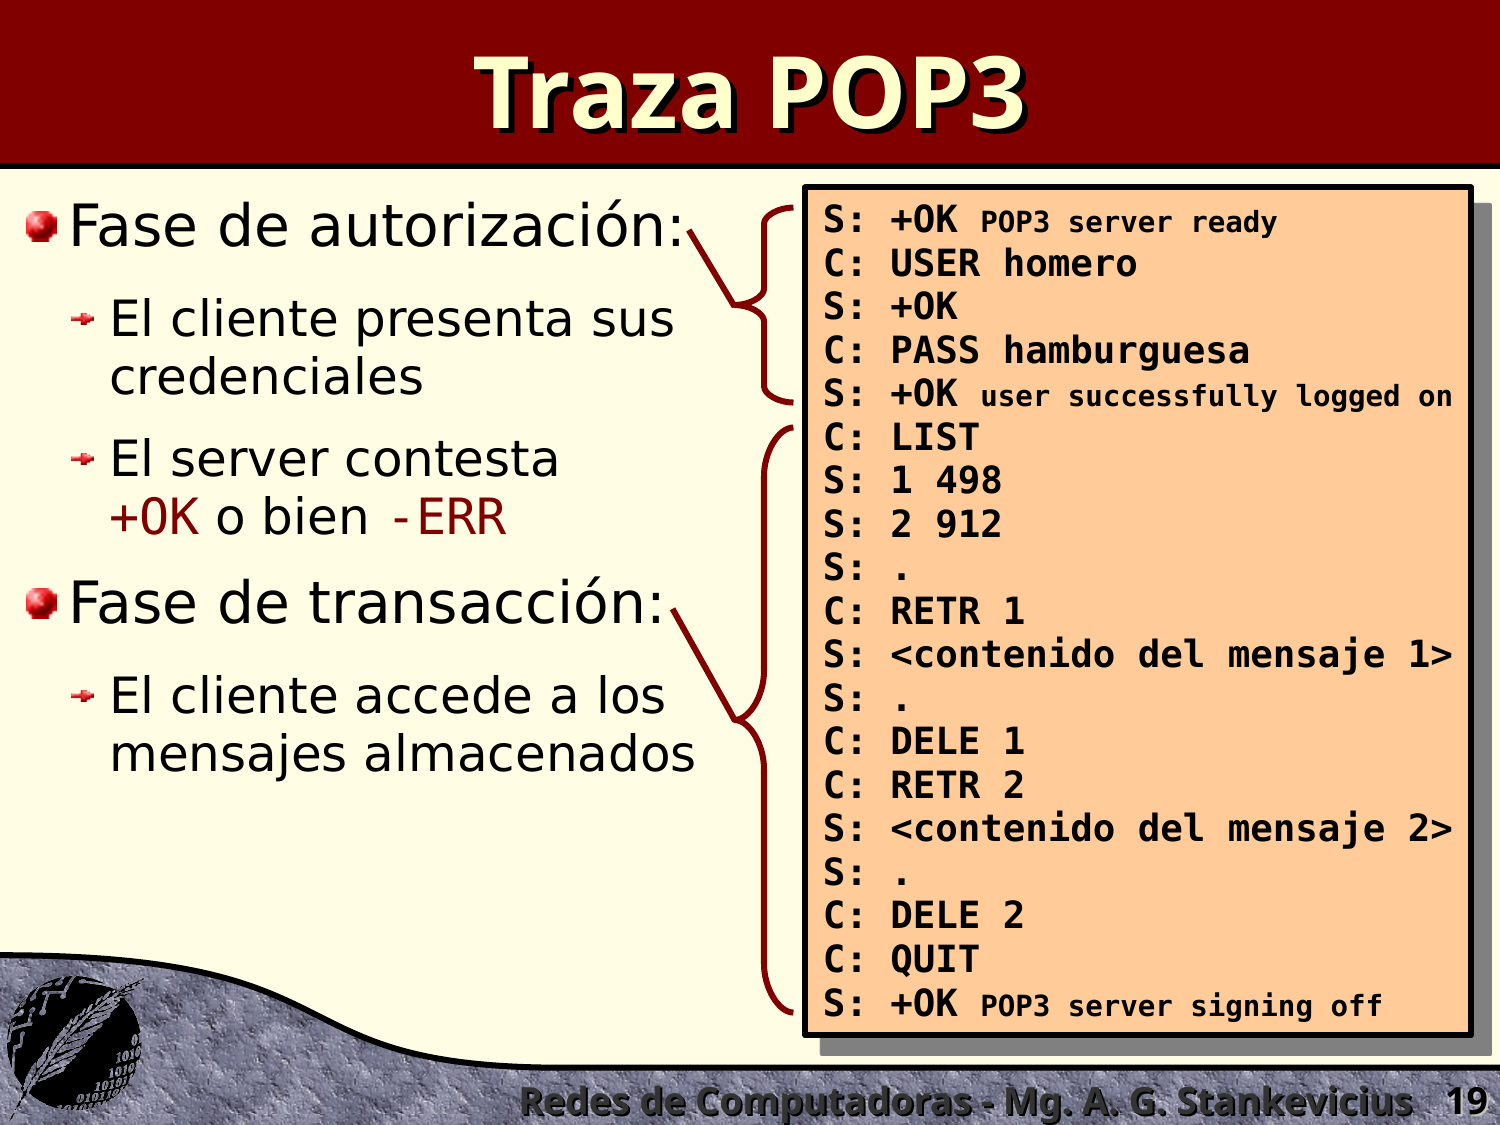

# Traza POP3
S: +OK POP3 server ready
C: USER homero
S: +OK
C: PASS hamburguesa
S: +OK user successfully logged on
C: LIST
S: 1 498
S: 2 912
S: .
C: RETR 1
S: <contenido del mensaje 1>
S: .
C: DELE 1
C: RETR 2
S: <contenido del mensaje 2>
S: .
C: DELE 2
C: QUIT
S: +OK POP3 server signing off
Fase de autorización:
El cliente presenta sus
credenciales
El server contesta
+OK o bien -ERR
Fase de transacción:
El cliente accede a los
mensajes almacenados
19